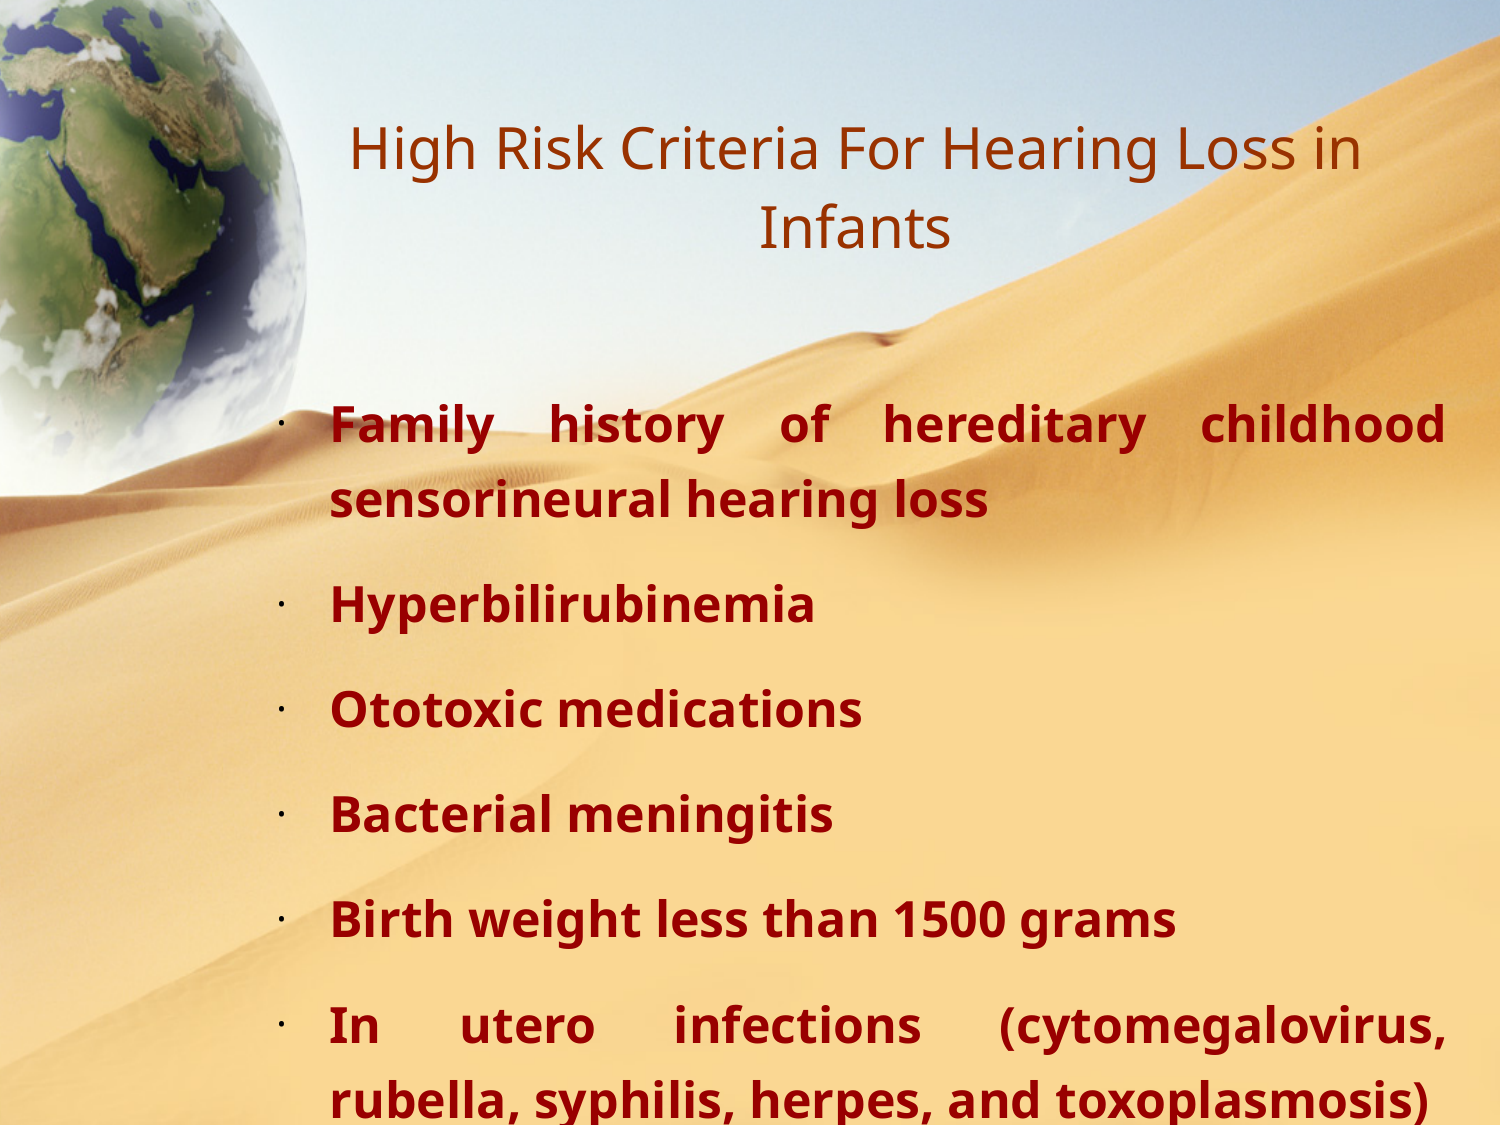

High Risk Criteria For Hearing Loss in Infants
Family history of hereditary childhood sensorineural hearing loss
Hyperbilirubinemia
Ototoxic medications
Bacterial meningitis
Birth weight less than 1500 grams
In utero infections (cytomegalovirus, rubella, syphilis, herpes, and toxoplasmosis)